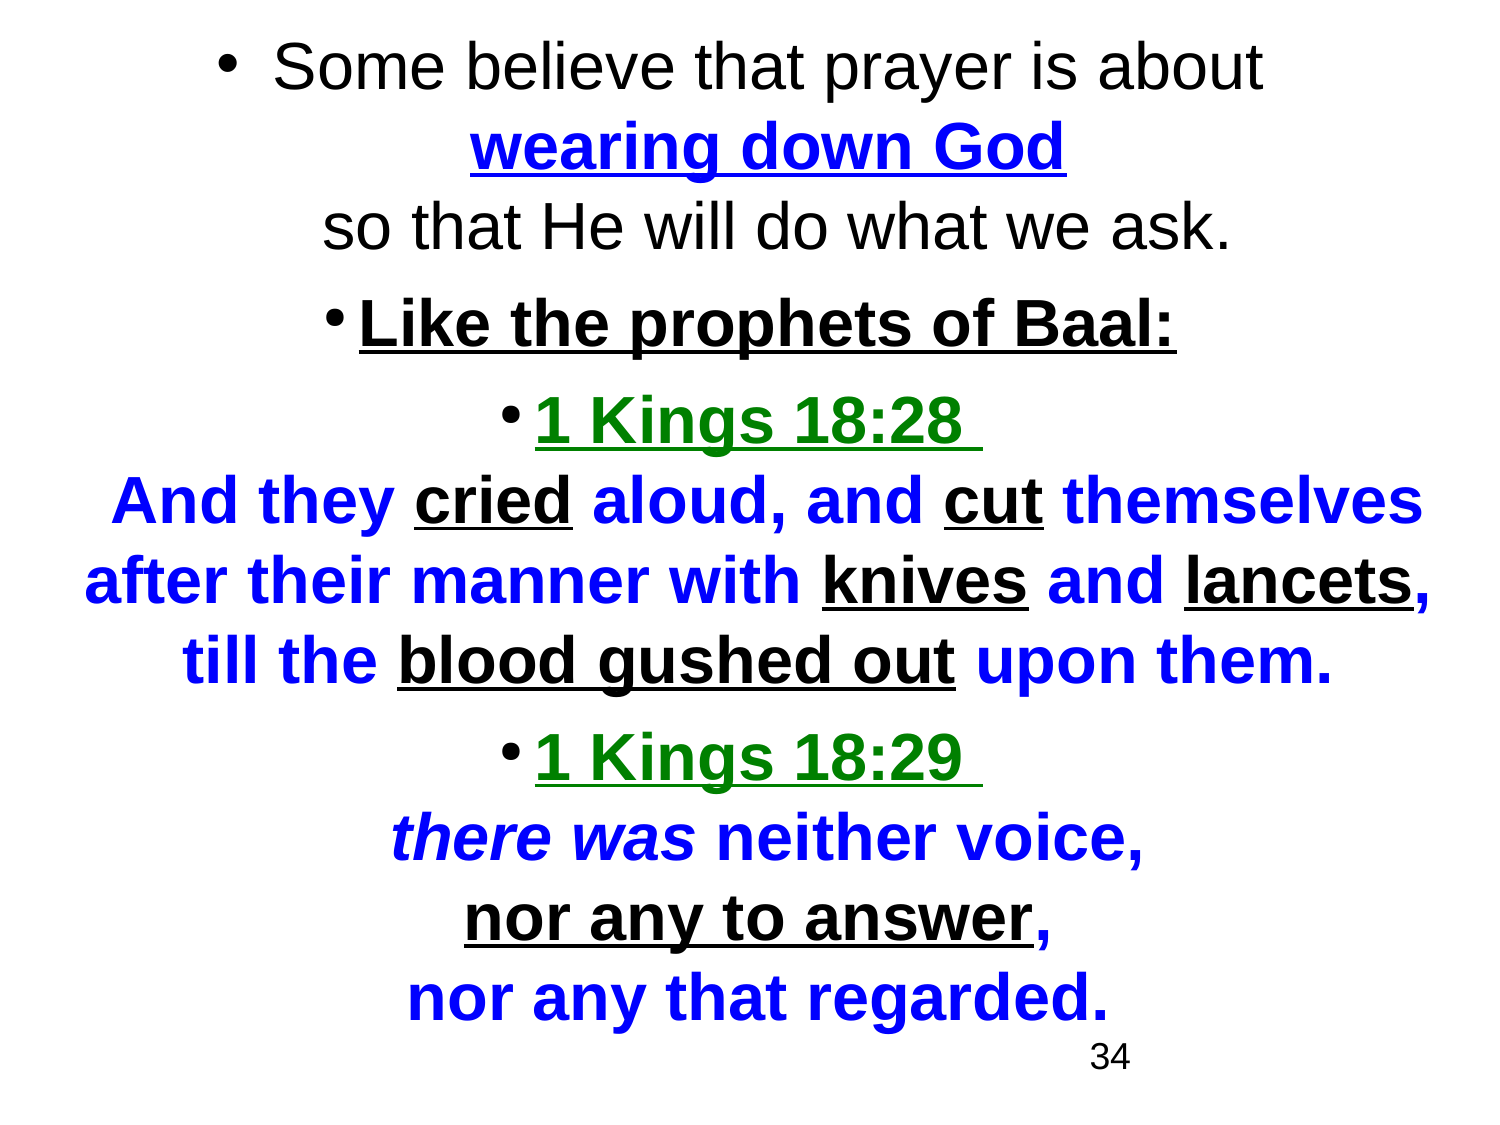

# Some believe that prayer is about wearing down God so that He will do what we ask.
Like the prophets of Baal:
1 Kings 18:28 
And they cried aloud, and cut themselves after their manner with knives and lancets,
till the blood gushed out upon them.
1 Kings 18:29 
 there was neither voice,
nor any to answer,
nor any that regarded.
34